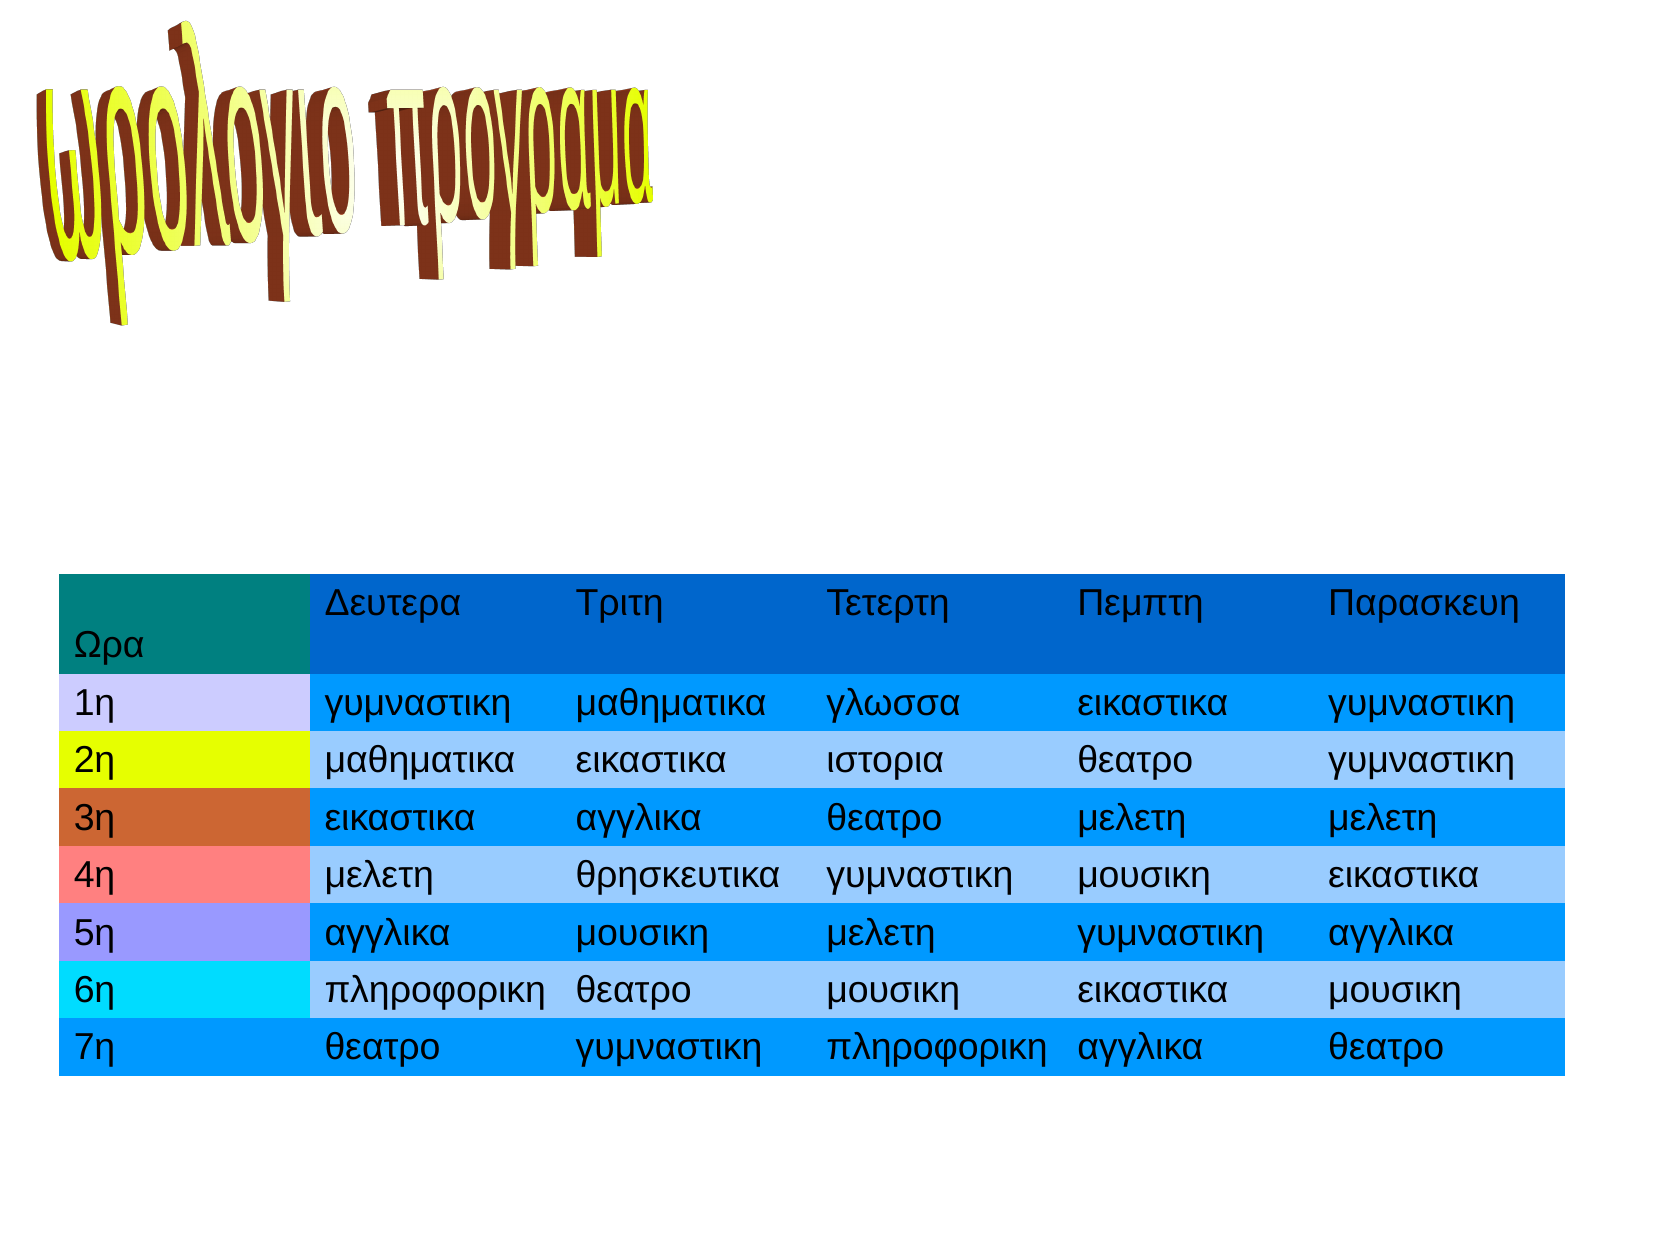

ωρολογιο προγραμα
| Ωρα | Δευτερα | Τριτη | Τετερτη | Πεμπτη | Παρασκευη |
| --- | --- | --- | --- | --- | --- |
| 1η | γυμναστικη | μαθηματικα | γλωσσα | εικαστικα | γυμναστικη |
| 2η | μαθηματικα | εικαστικα | ιστορια | θεατρο | γυμναστικη |
| 3η | εικαστικα | αγγλικα | θεατρο | μελετη | μελετη |
| 4η | μελετη | θρησκευτικα | γυμναστικη | μουσικη | εικαστικα |
| 5η | αγγλικα | μουσικη | μελετη | γυμναστικη | αγγλικα |
| 6η | πληροφορικη | θεατρο | μουσικη | εικαστικα | μουσικη |
| 7η | θεατρο | γυμναστικη | πληροφορικη | αγγλικα | θεατρο |